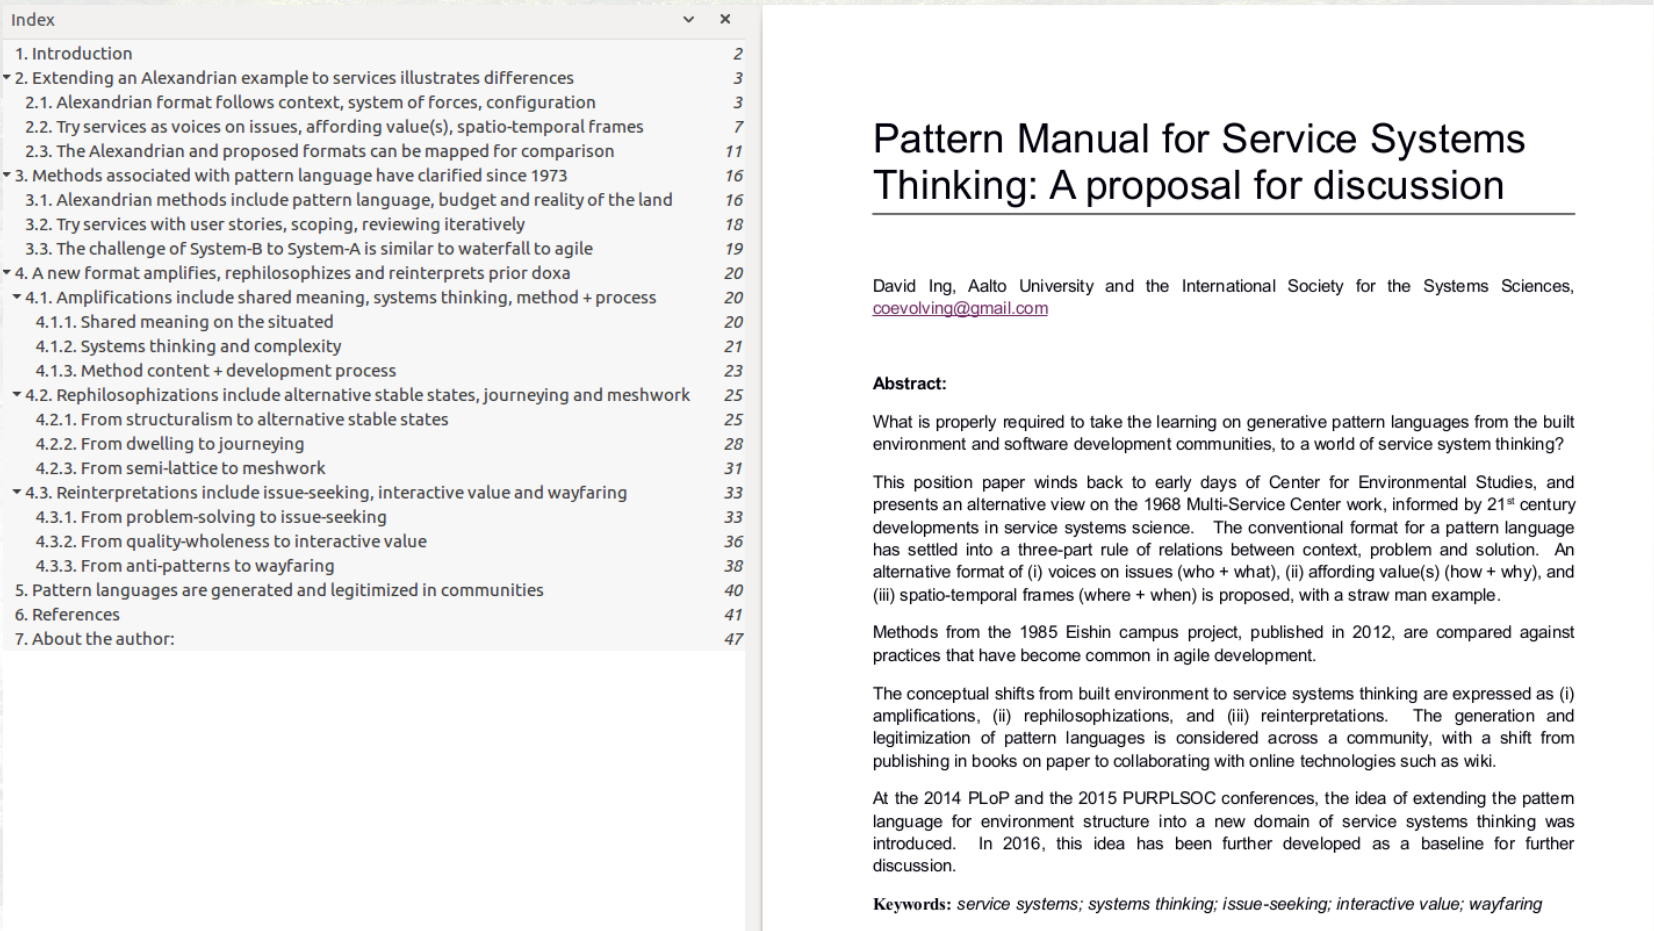

# Paper as submitted to proceedings
Service Systems Thinking
December 2016
2